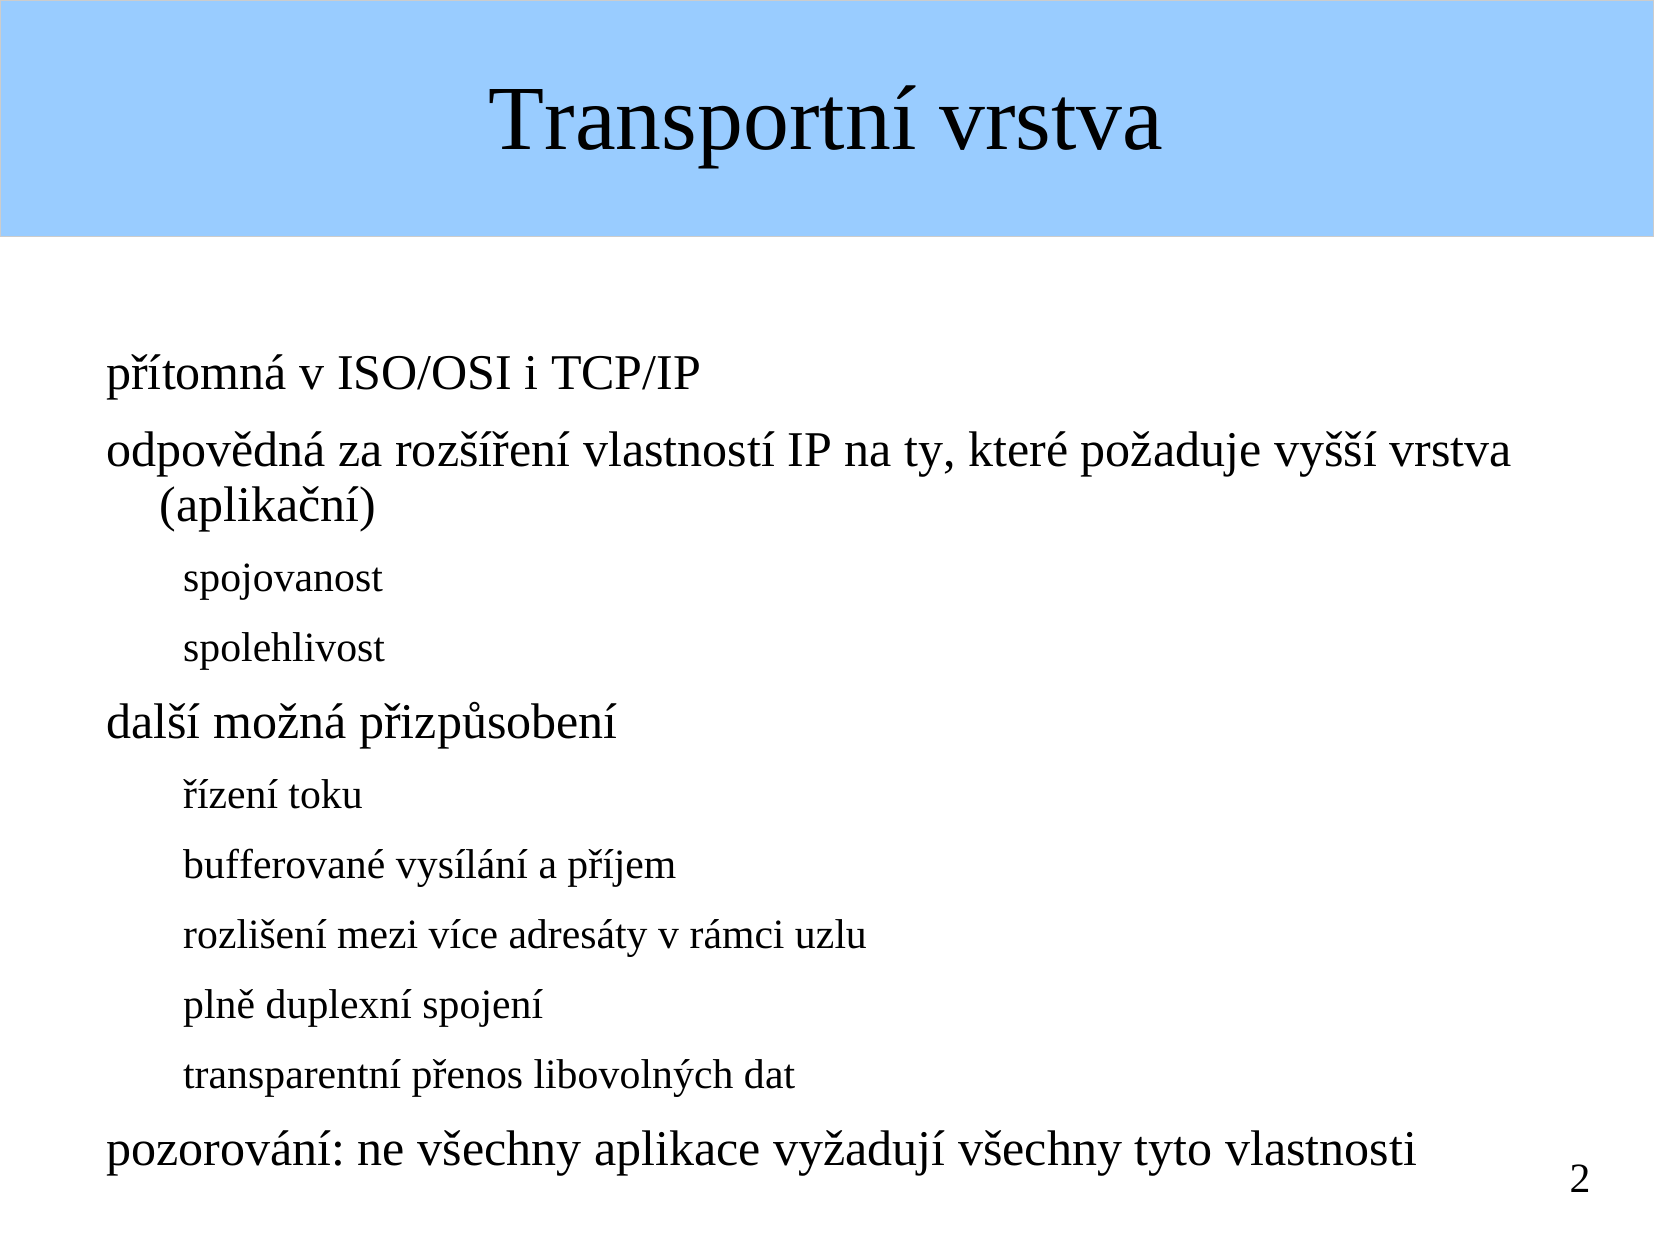

# Transportní vrstva
přítomná v ISO/OSI i TCP/IP
odpovědná za rozšíření vlastností IP na ty, které požaduje vyšší vrstva (aplikační)
spojovanost
spolehlivost
další možná přizpůsobení
řízení toku
bufferované vysílání a příjem
rozlišení mezi více adresáty v rámci uzlu
plně duplexní spojení
transparentní přenos libovolných dat
pozorování: ne všechny aplikace vyžadují všechny tyto vlastnosti